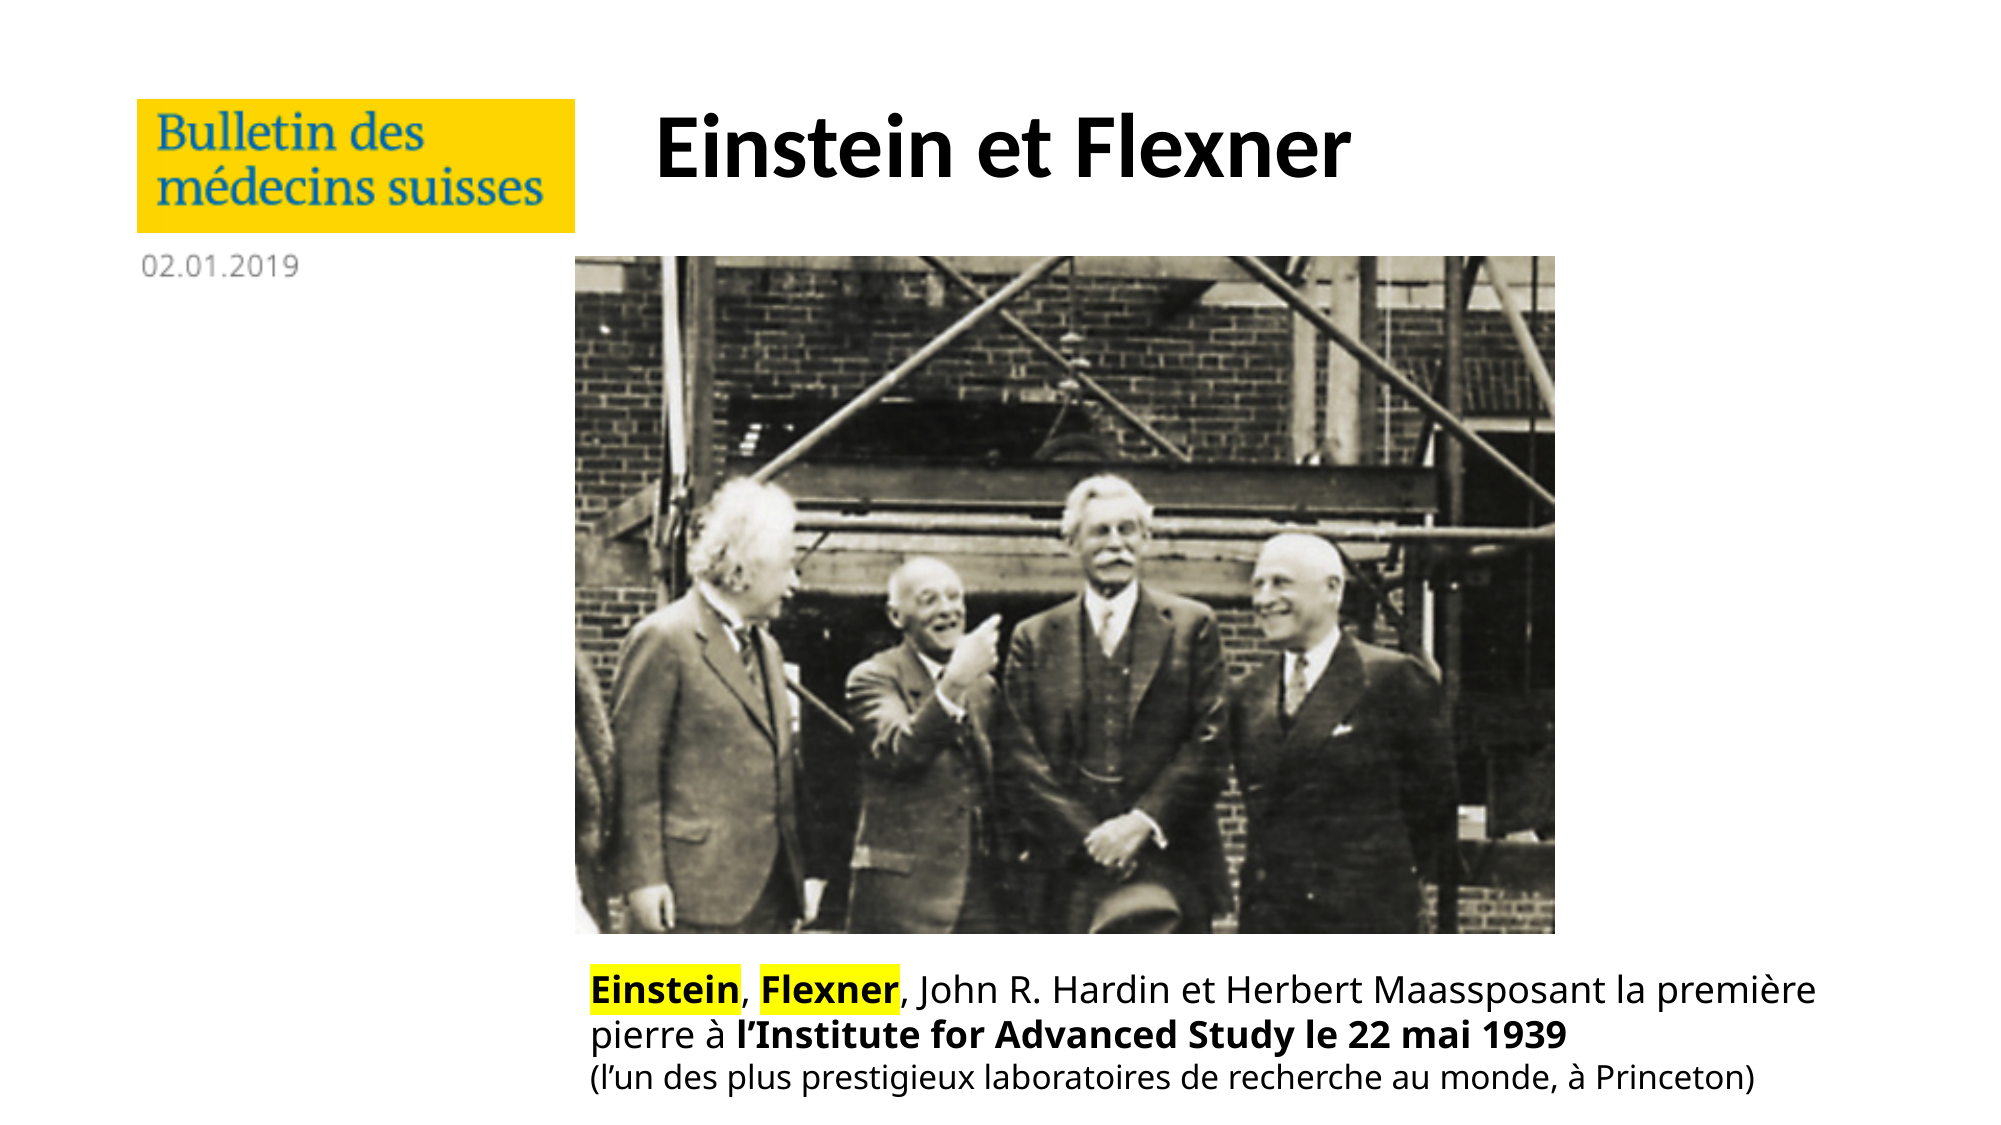

# Einstein et Flexner
Einstein, Flexner, John R. Hardin et Herbert Maass posant la première pierre à l’Institute for Advanced Study le 22 mai 1939
(l’un des plus prestigieux laboratoires de recherche au monde, à Princeton)